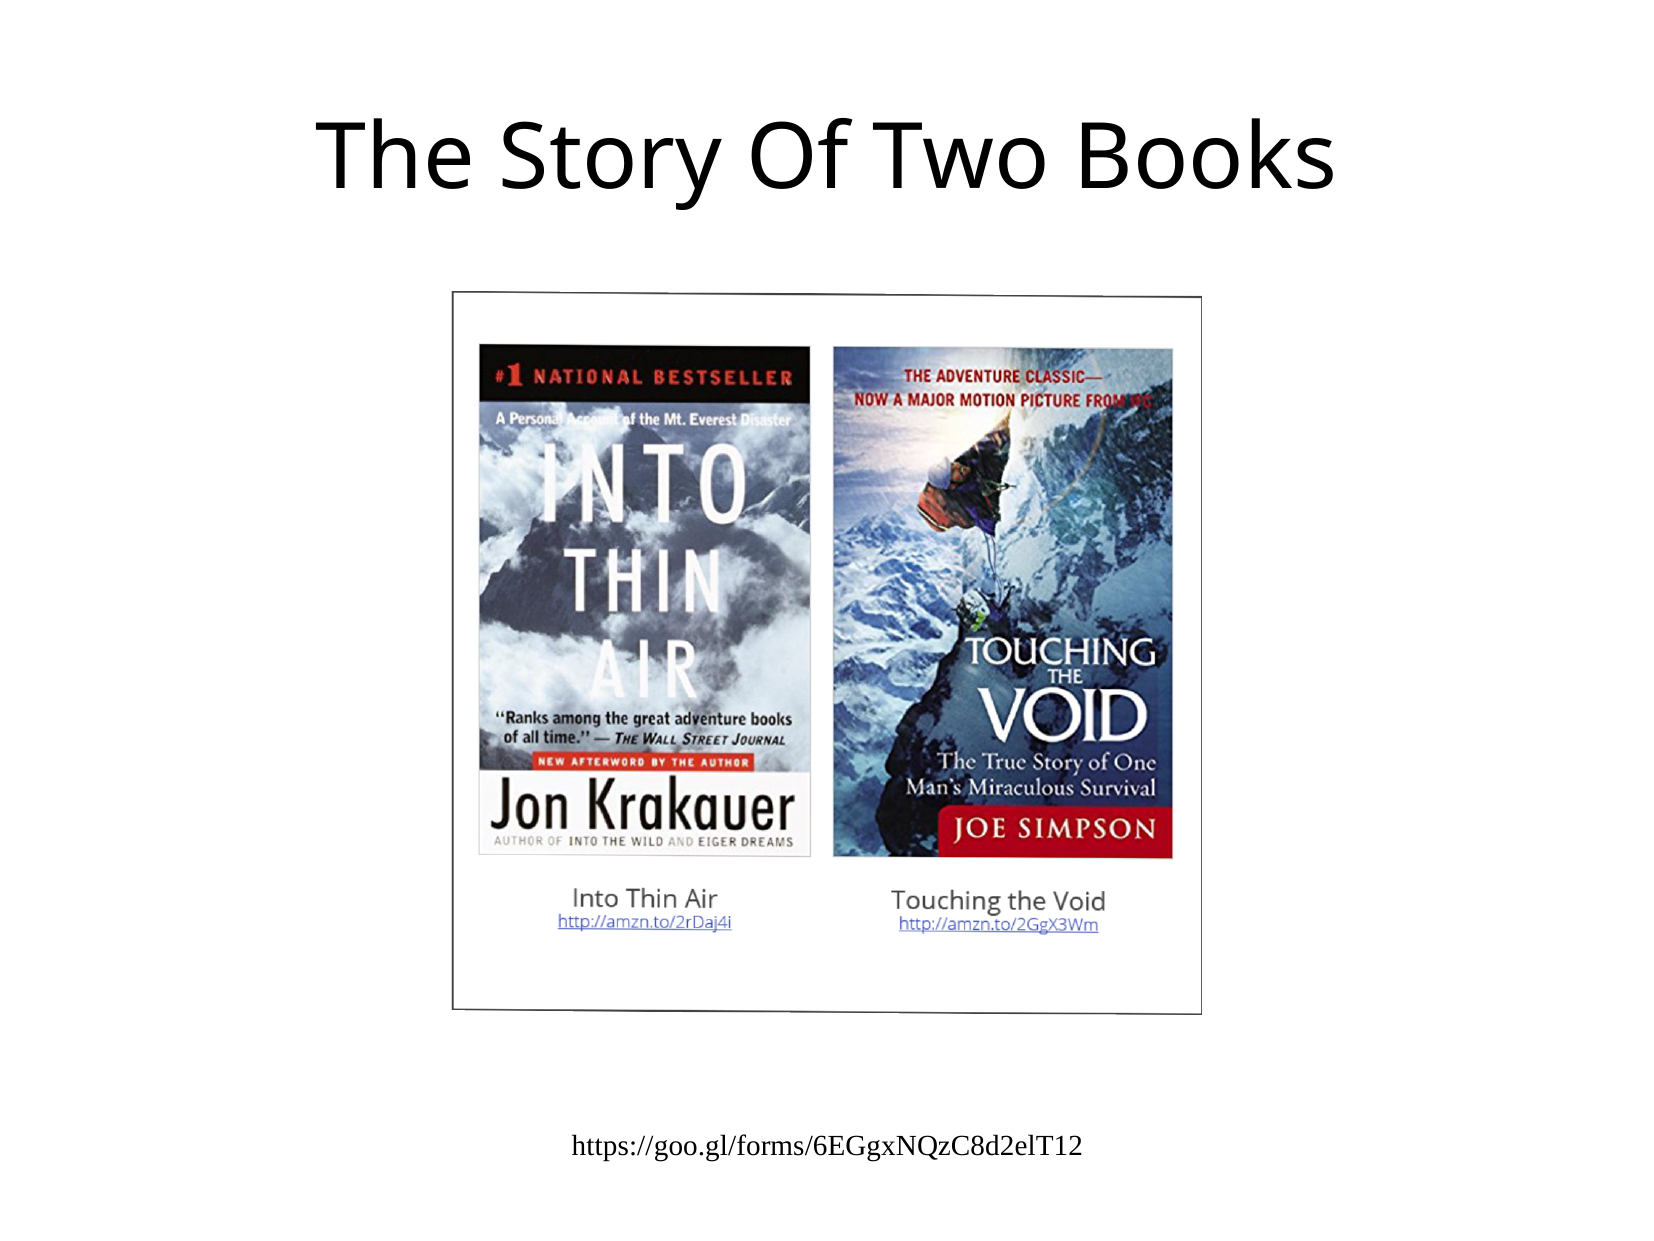

# The Story Of Two Books
https://goo.gl/forms/6EGgxNQzC8d2elT12